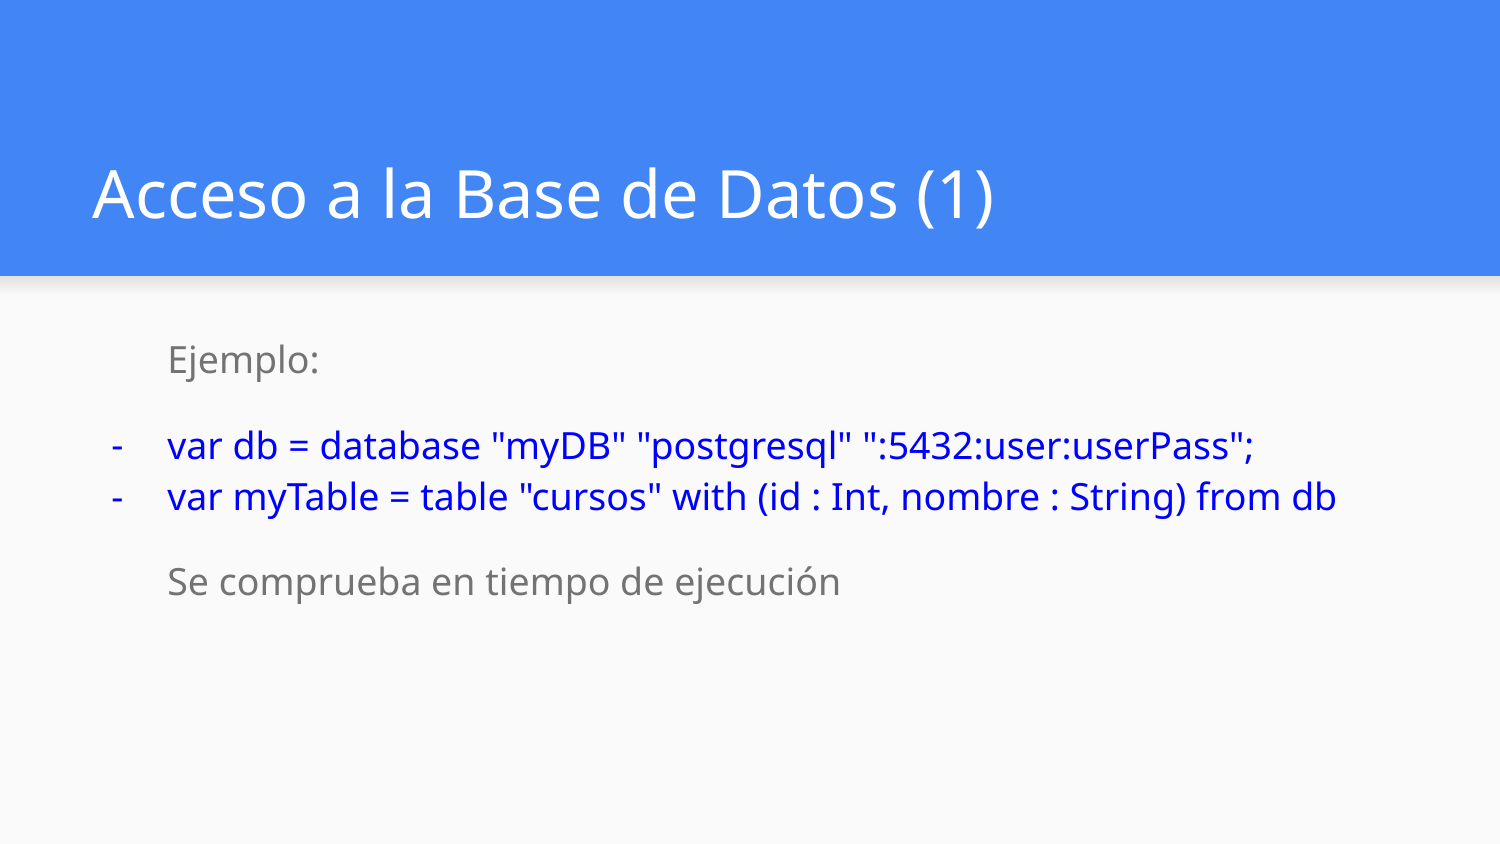

# Acceso a la Base de Datos (1)
Ejemplo:
var db = database "myDB" "postgresql" ":5432:user:userPass";
var myTable = table "cursos" with (id : Int, nombre : String) from db
Se comprueba en tiempo de ejecución